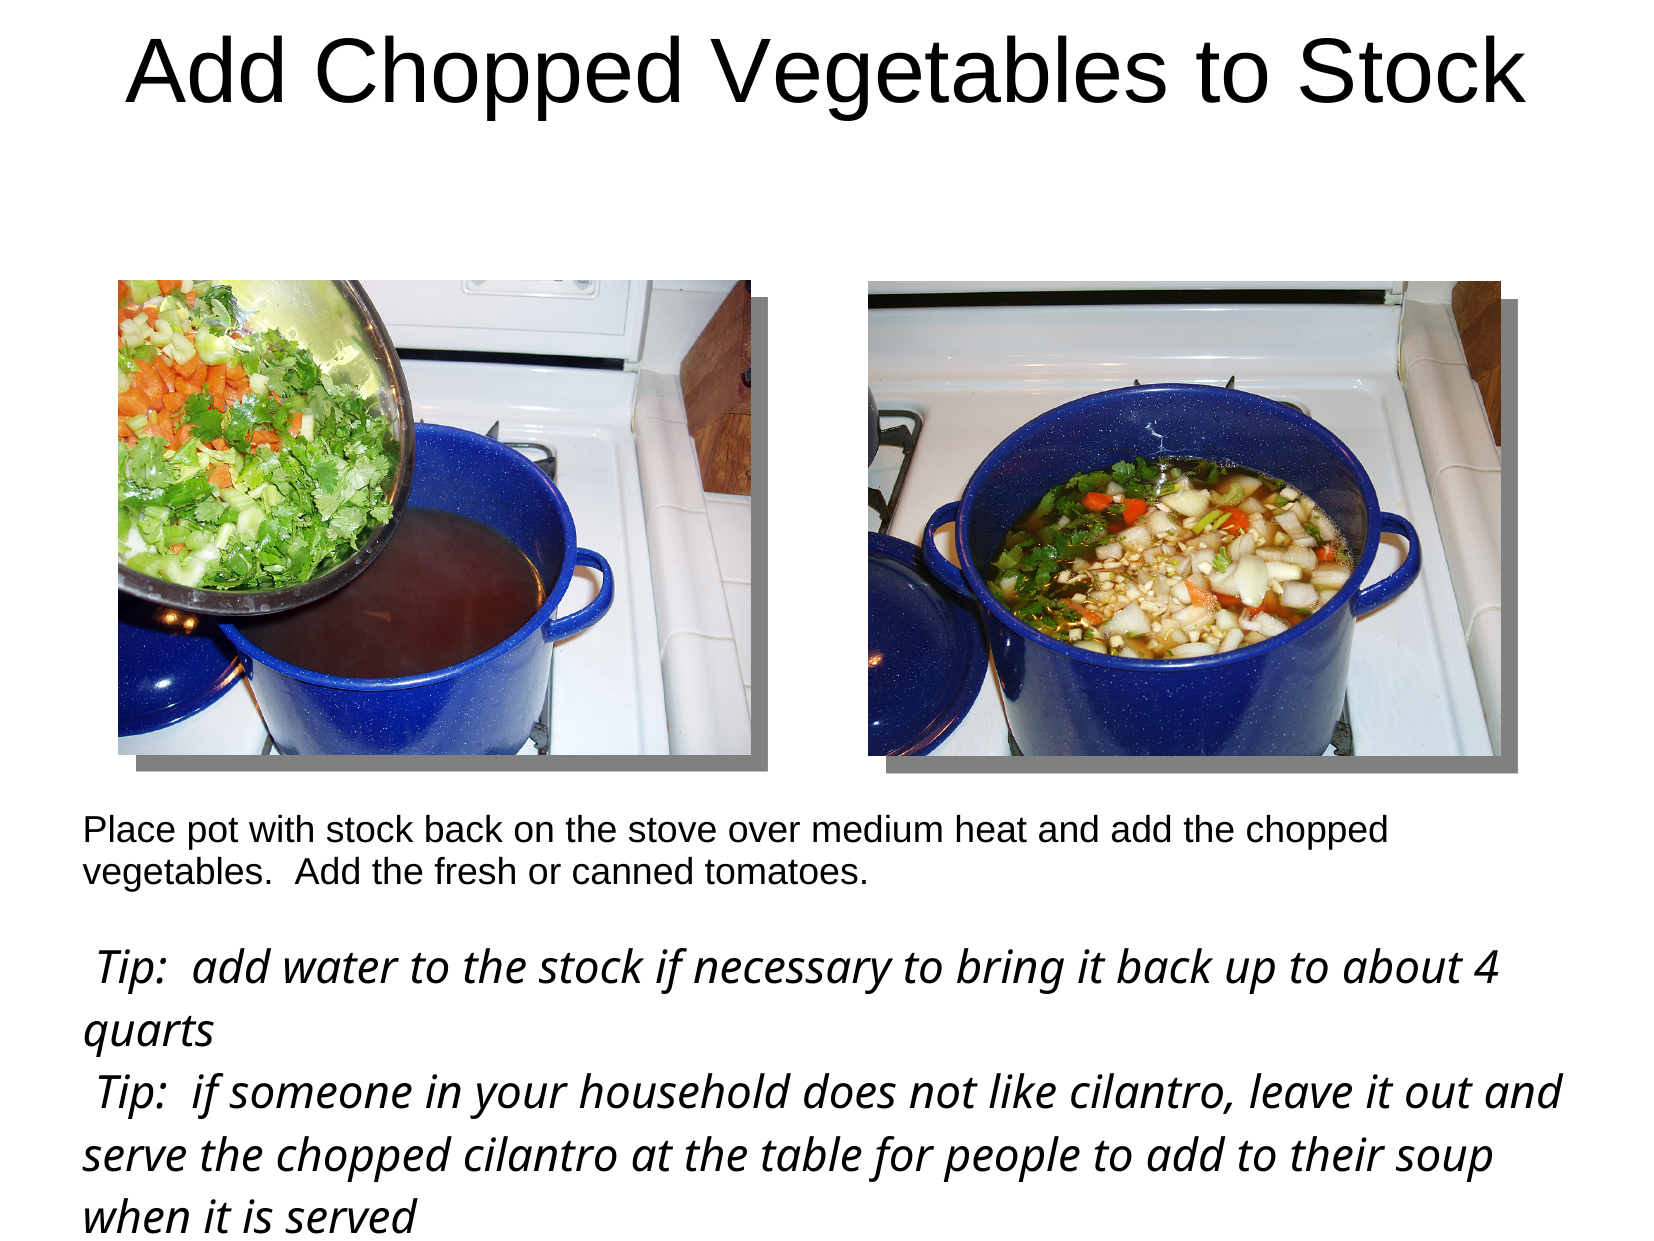

# Add Chopped Vegetables to Stock
Place pot with stock back on the stove over medium heat and add the chopped vegetables. Add the fresh or canned tomatoes.
 Tip: add water to the stock if necessary to bring it back up to about 4 quarts
 Tip: if someone in your household does not like cilantro, leave it out and serve the chopped cilantro at the table for people to add to their soup when it is served